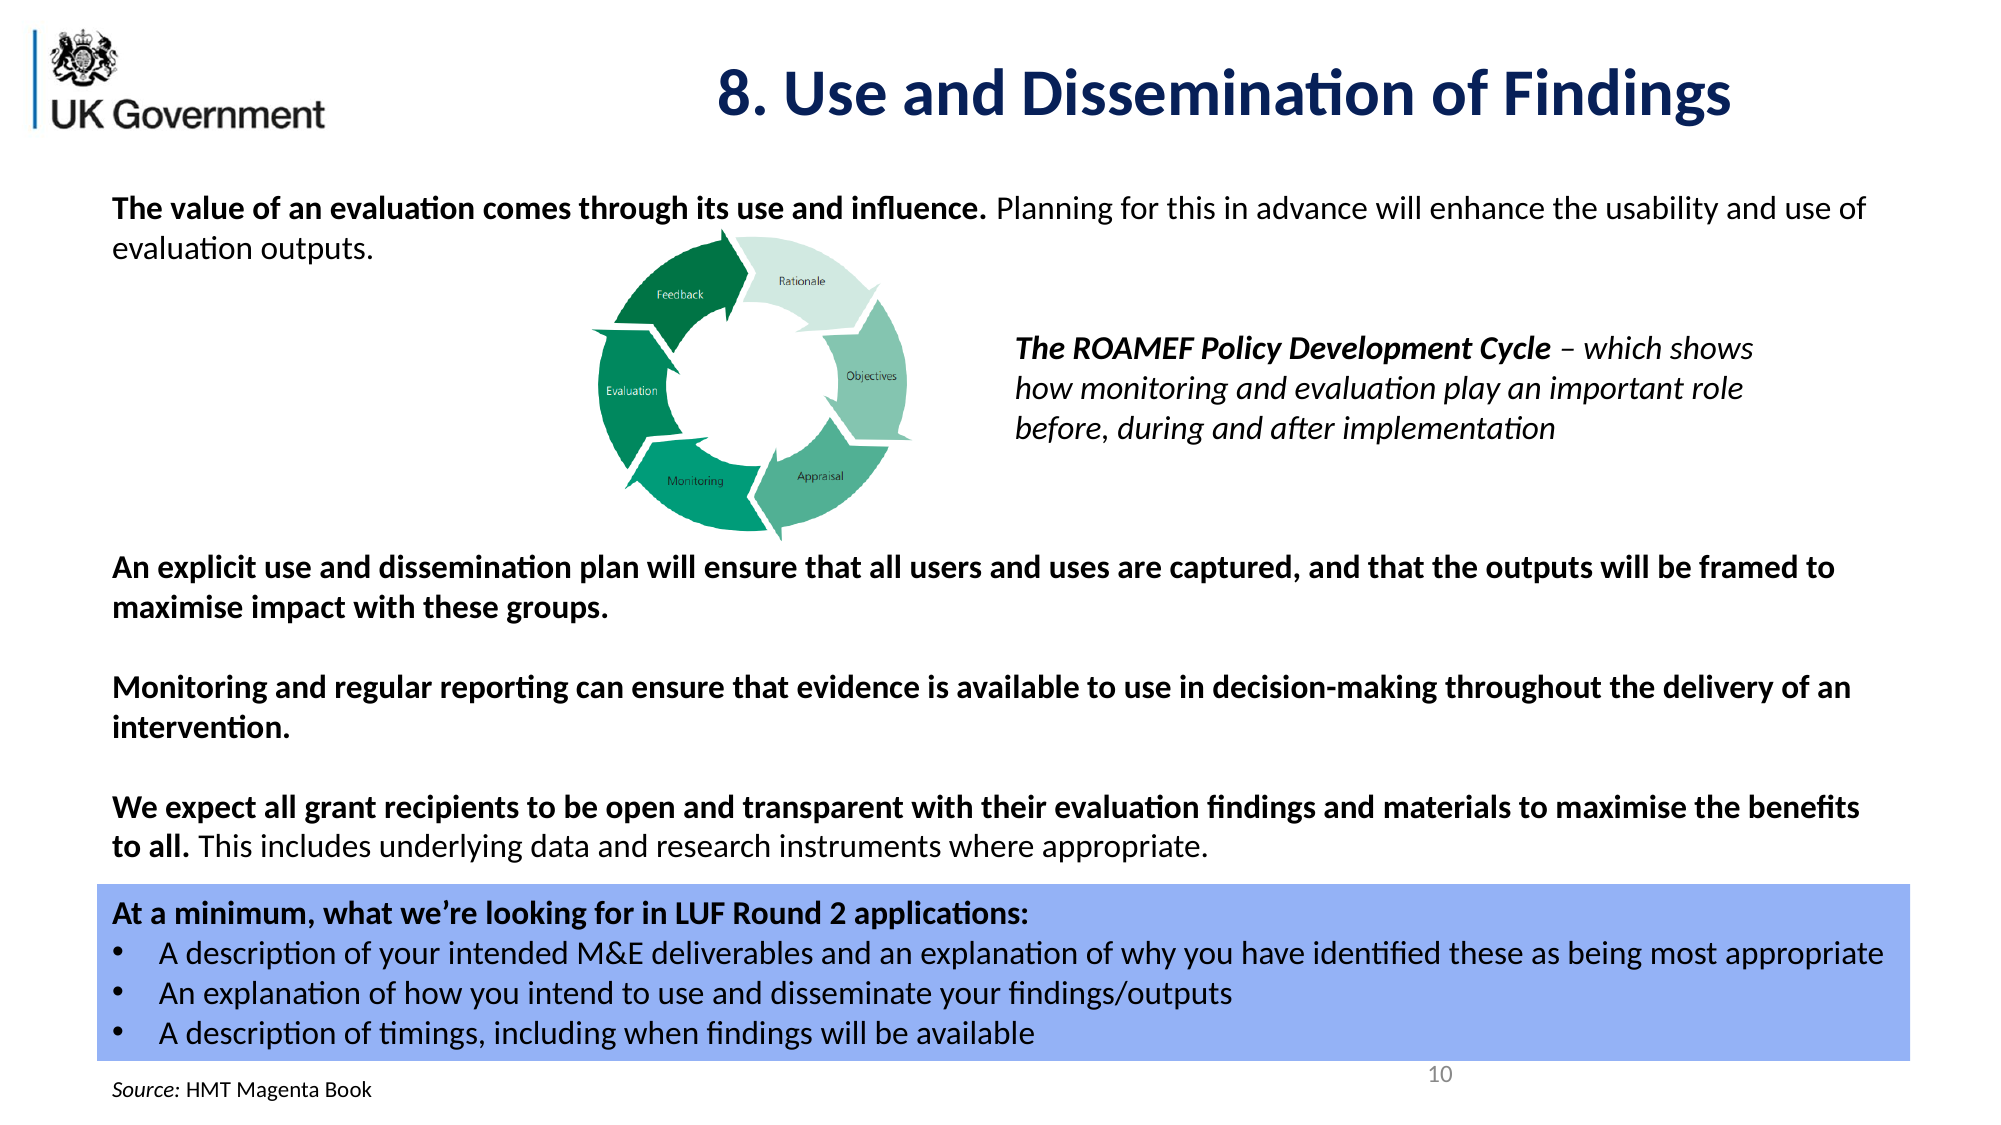

8. Use and Dissemination of Findings
The value of an evaluation comes through its use and influence. Planning for this in advance will enhance the usability and use of evaluation outputs.
An explicit use and dissemination plan will ensure that all users and uses are captured, and that the outputs will be framed to maximise impact with these groups.
Monitoring and regular reporting can ensure that evidence is available to use in decision-making throughout the delivery of an intervention.
We expect all grant recipients to be open and transparent with their evaluation findings and materials to maximise the benefits to all. This includes underlying data and research instruments where appropriate.
The ROAMEF Policy Development Cycle – which shows how monitoring and evaluation play an important role before, during and after implementation
At a minimum, what we’re looking for in LUF Round 2 applications:
A description of your intended M&E deliverables and an explanation of why you have identified these as being most appropriate
An explanation of how you intend to use and disseminate your findings/outputs
A description of timings, including when findings will be available
Source: HMT Magenta Book